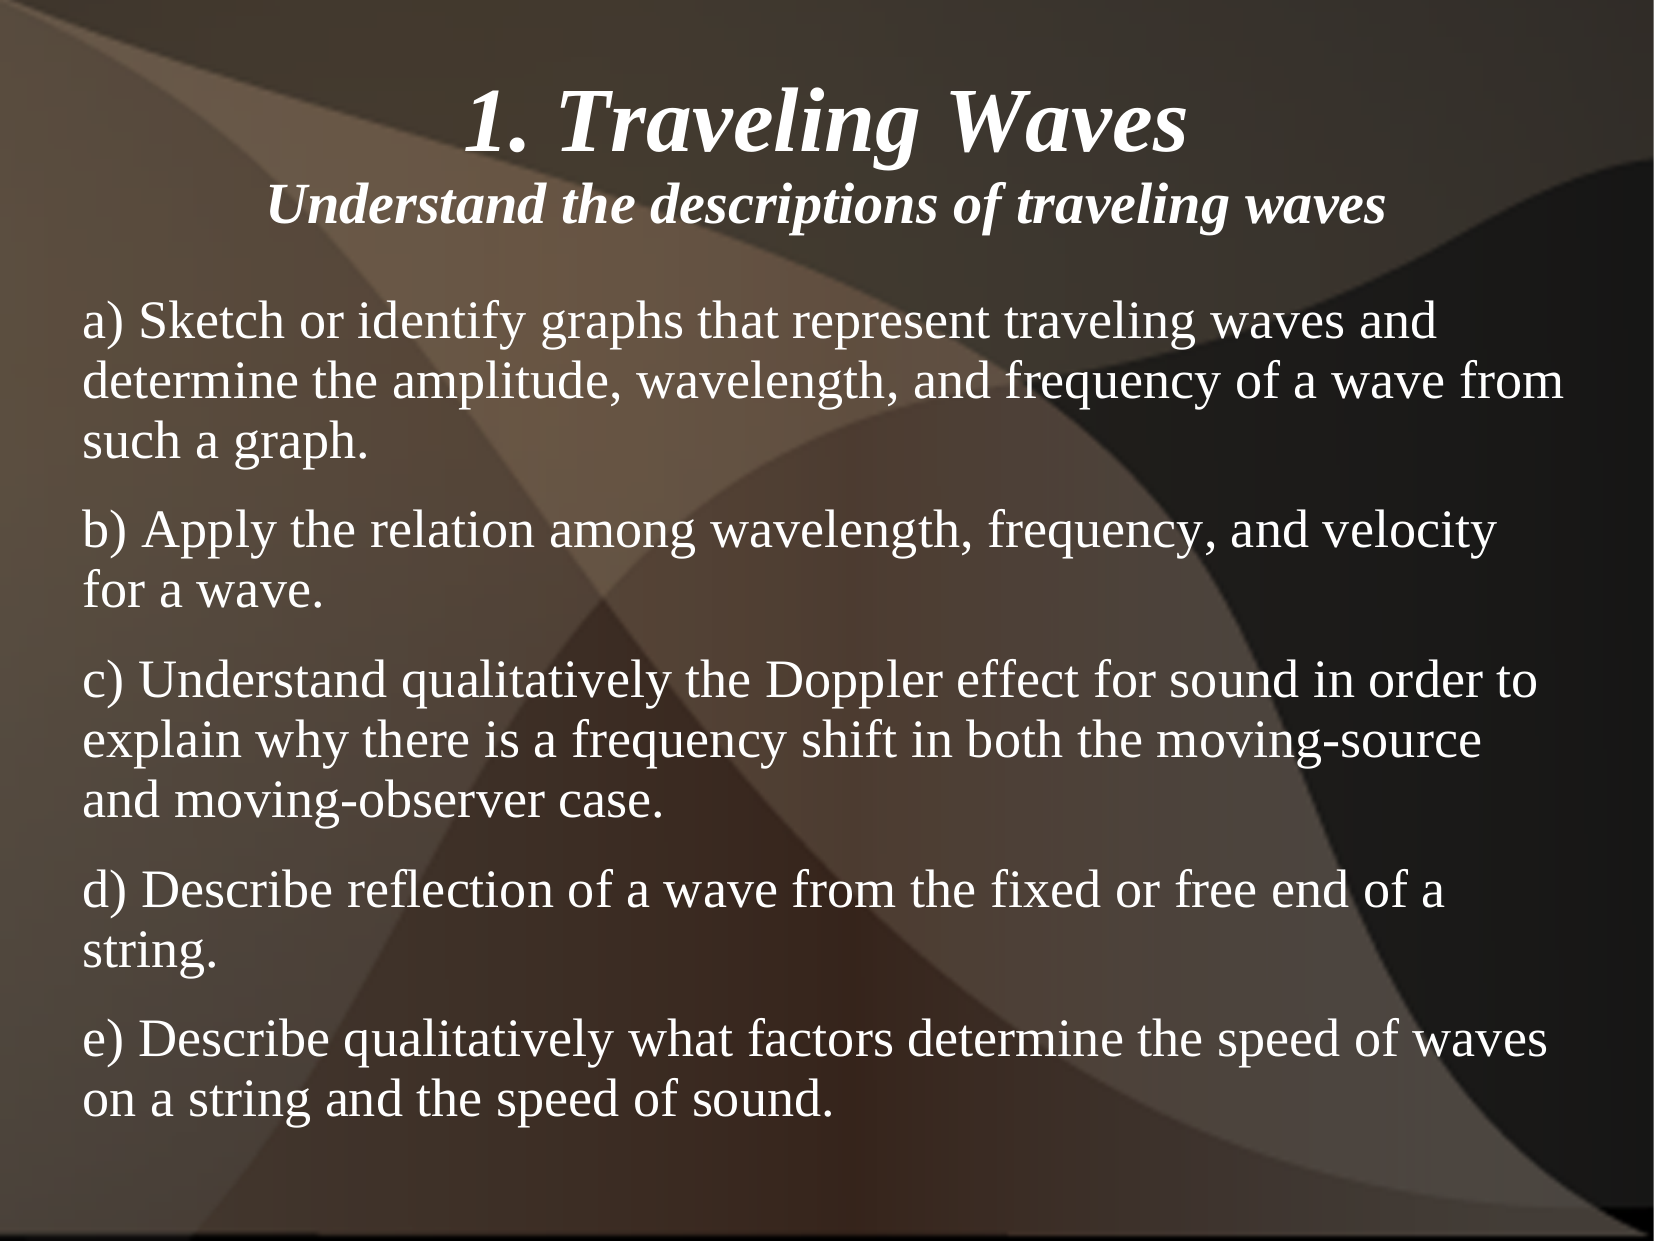

# 1. Traveling Waves Understand the descriptions of traveling waves
a) Sketch or identify graphs that represent traveling waves and determine the amplitude, wavelength, and frequency of a wave from such a graph.
b) Apply the relation among wavelength, frequency, and velocity for a wave.
c) Understand qualitatively the Doppler effect for sound in order to explain why there is a frequency shift in both the moving-source and moving-observer case.
d) Describe reflection of a wave from the fixed or free end of a string.
e) Describe qualitatively what factors determine the speed of waves on a string and the speed of sound.